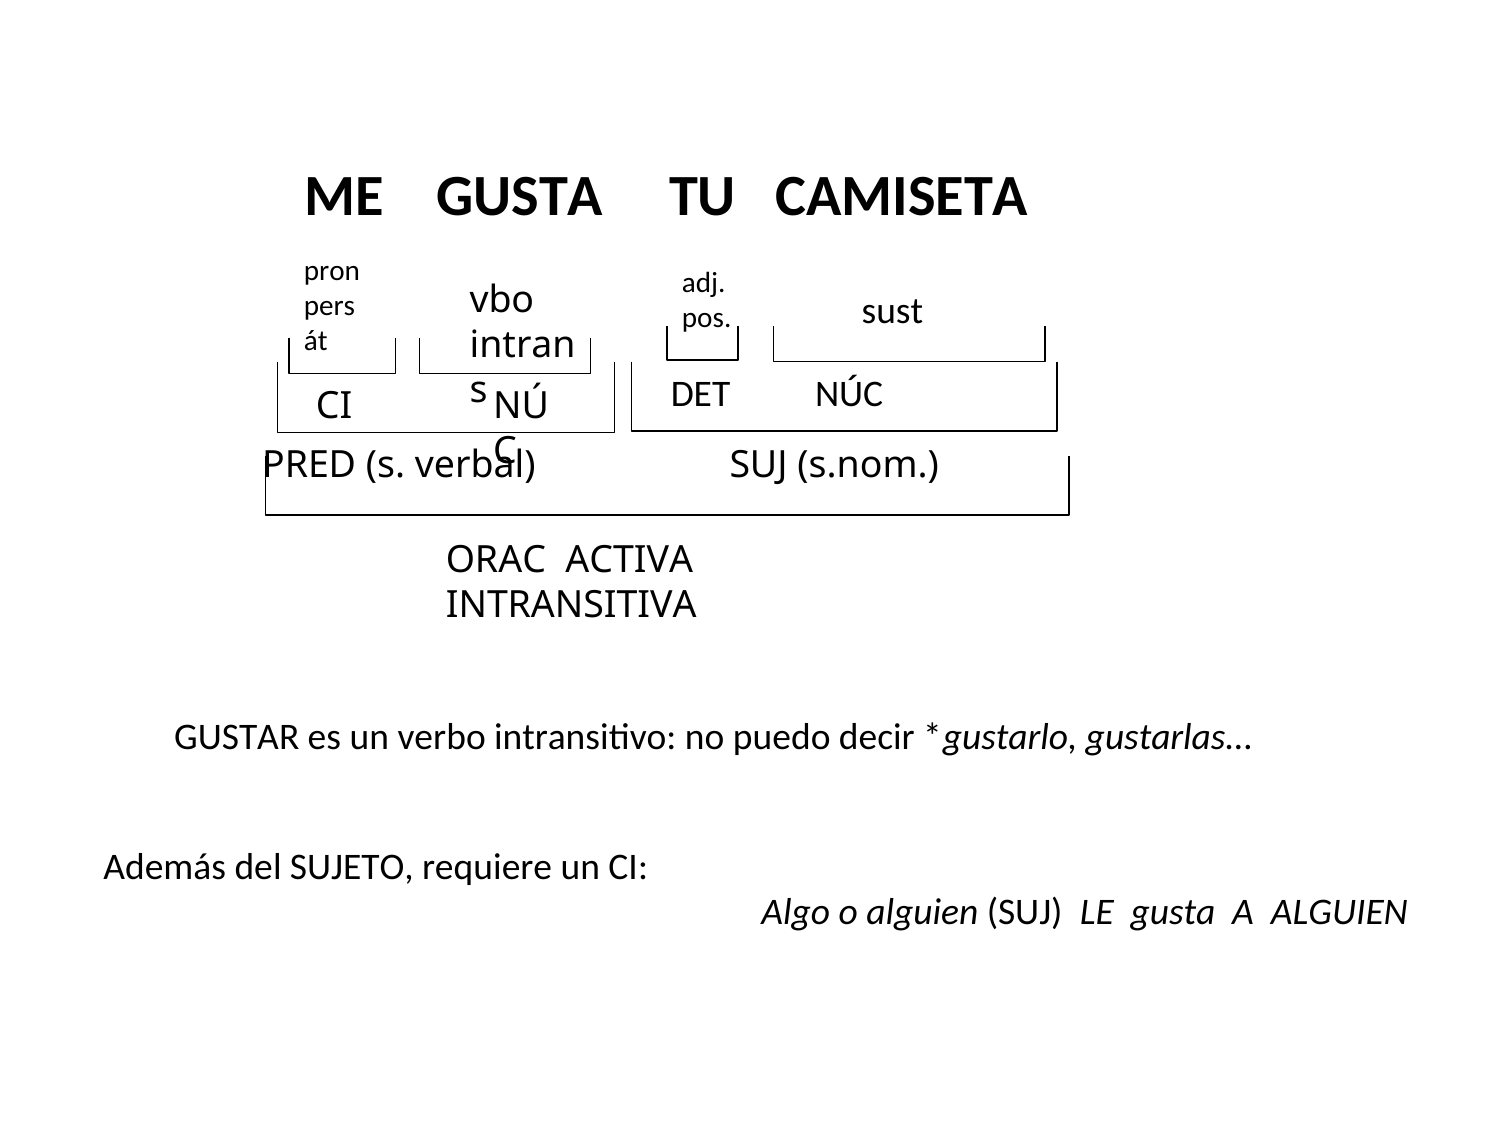

ME GUSTA TU CAMISETA
pron
pers
át
adj.
pos.
DET
vbo intrans
NÚC
sust
NÚC
CI
PRED (s. verbal)
SUJ (s.nom.)
ORAC ACTIVA INTRANSITIVA
GUSTAR es un verbo intransitivo: no puedo decir *gustarlo, gustarlas…
Además del SUJETO, requiere un CI:
Algo o alguien (SUJ) LE gusta A ALGUIEN